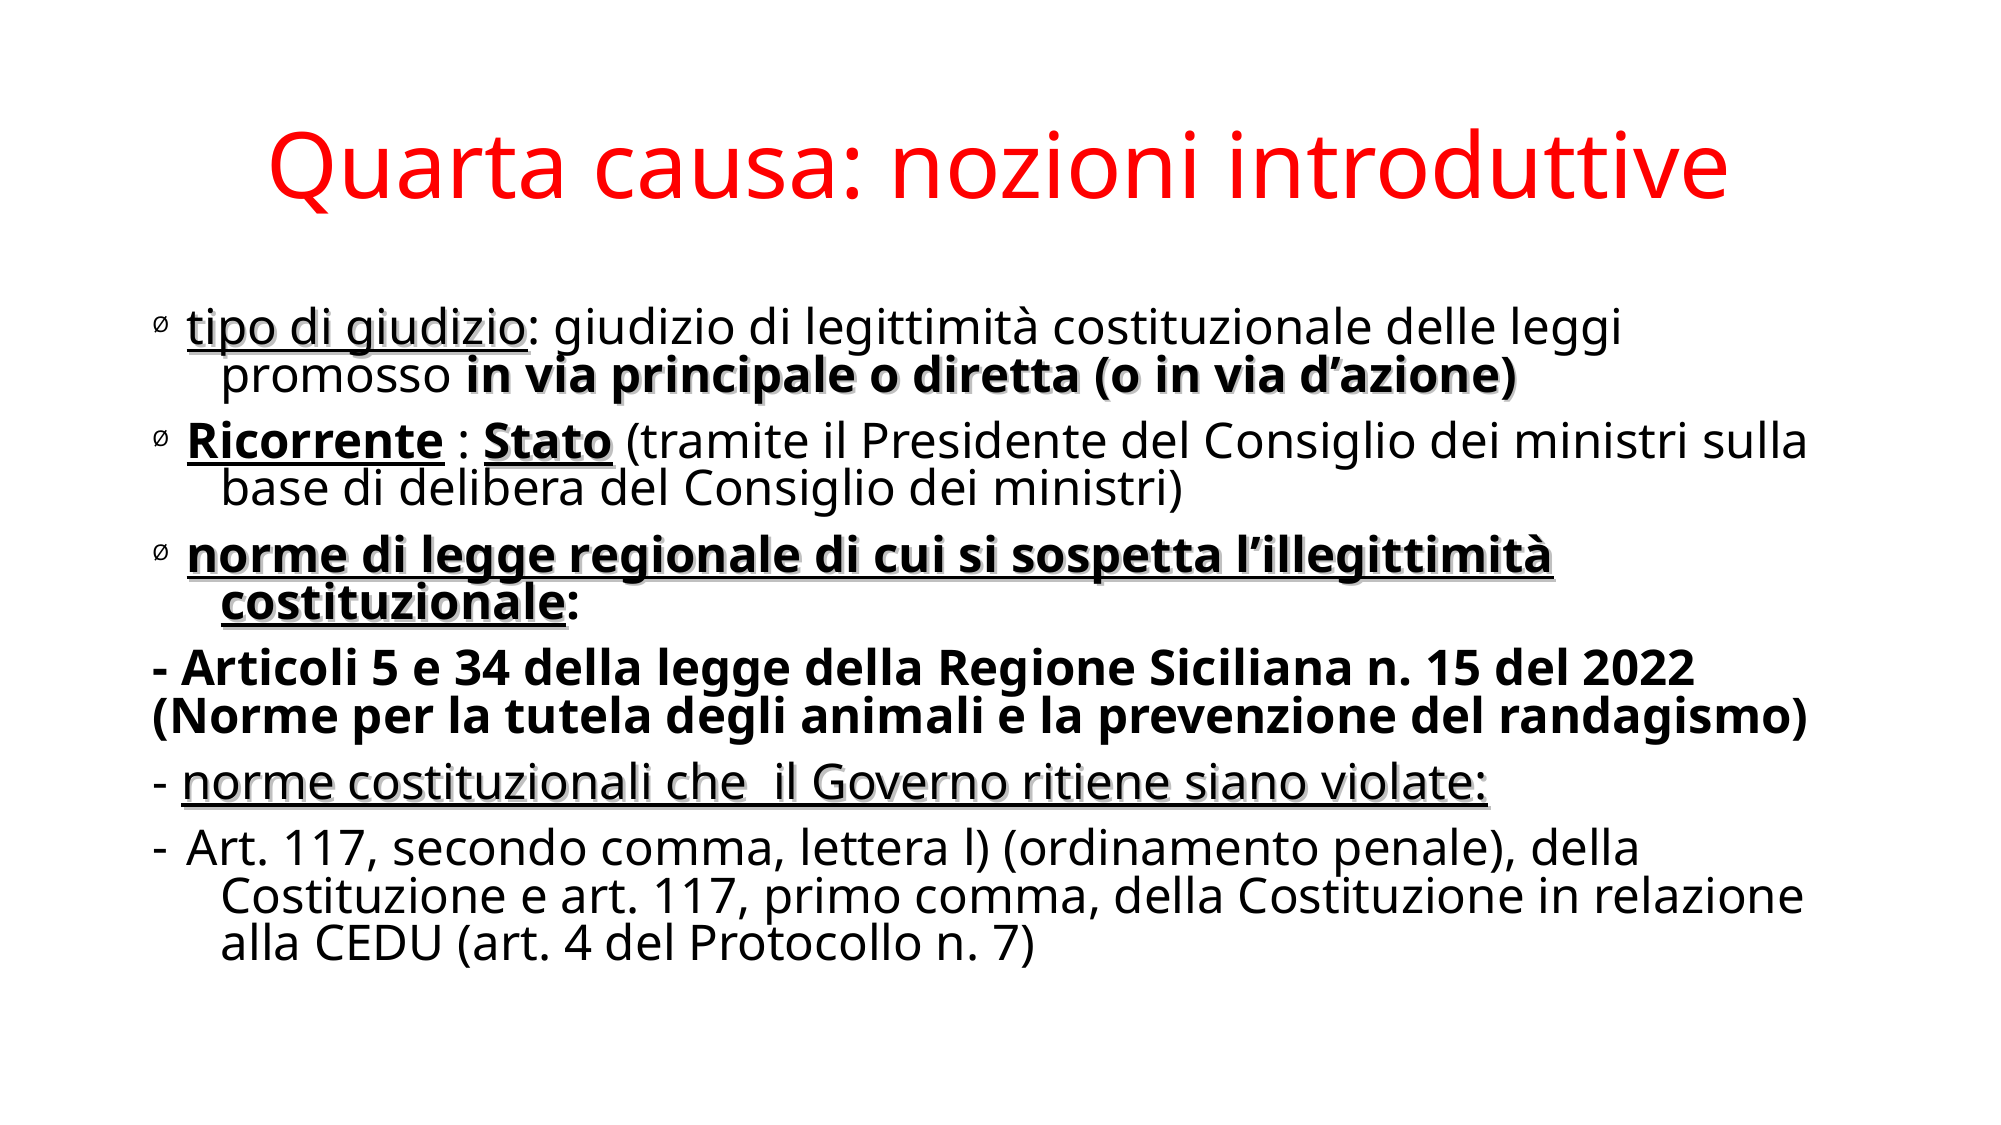

# Quarta causa: nozioni introduttive
tipo di giudizio: giudizio di legittimità costituzionale delle leggi promosso in via principale o diretta (o in via d’azione)
Ricorrente : Stato (tramite il Presidente del Consiglio dei ministri sulla base di delibera del Consiglio dei ministri)
norme di legge regionale di cui si sospetta l’illegittimità costituzionale:
- Articoli 5 e 34 della legge della Regione Siciliana n. 15 del 2022 (Norme per la tutela degli animali e la prevenzione del randagismo)
- norme costituzionali che il Governo ritiene siano violate:
Art. 117, secondo comma, lettera l) (ordinamento penale), della Costituzione e art. 117, primo comma, della Costituzione in relazione alla CEDU (art. 4 del Protocollo n. 7)